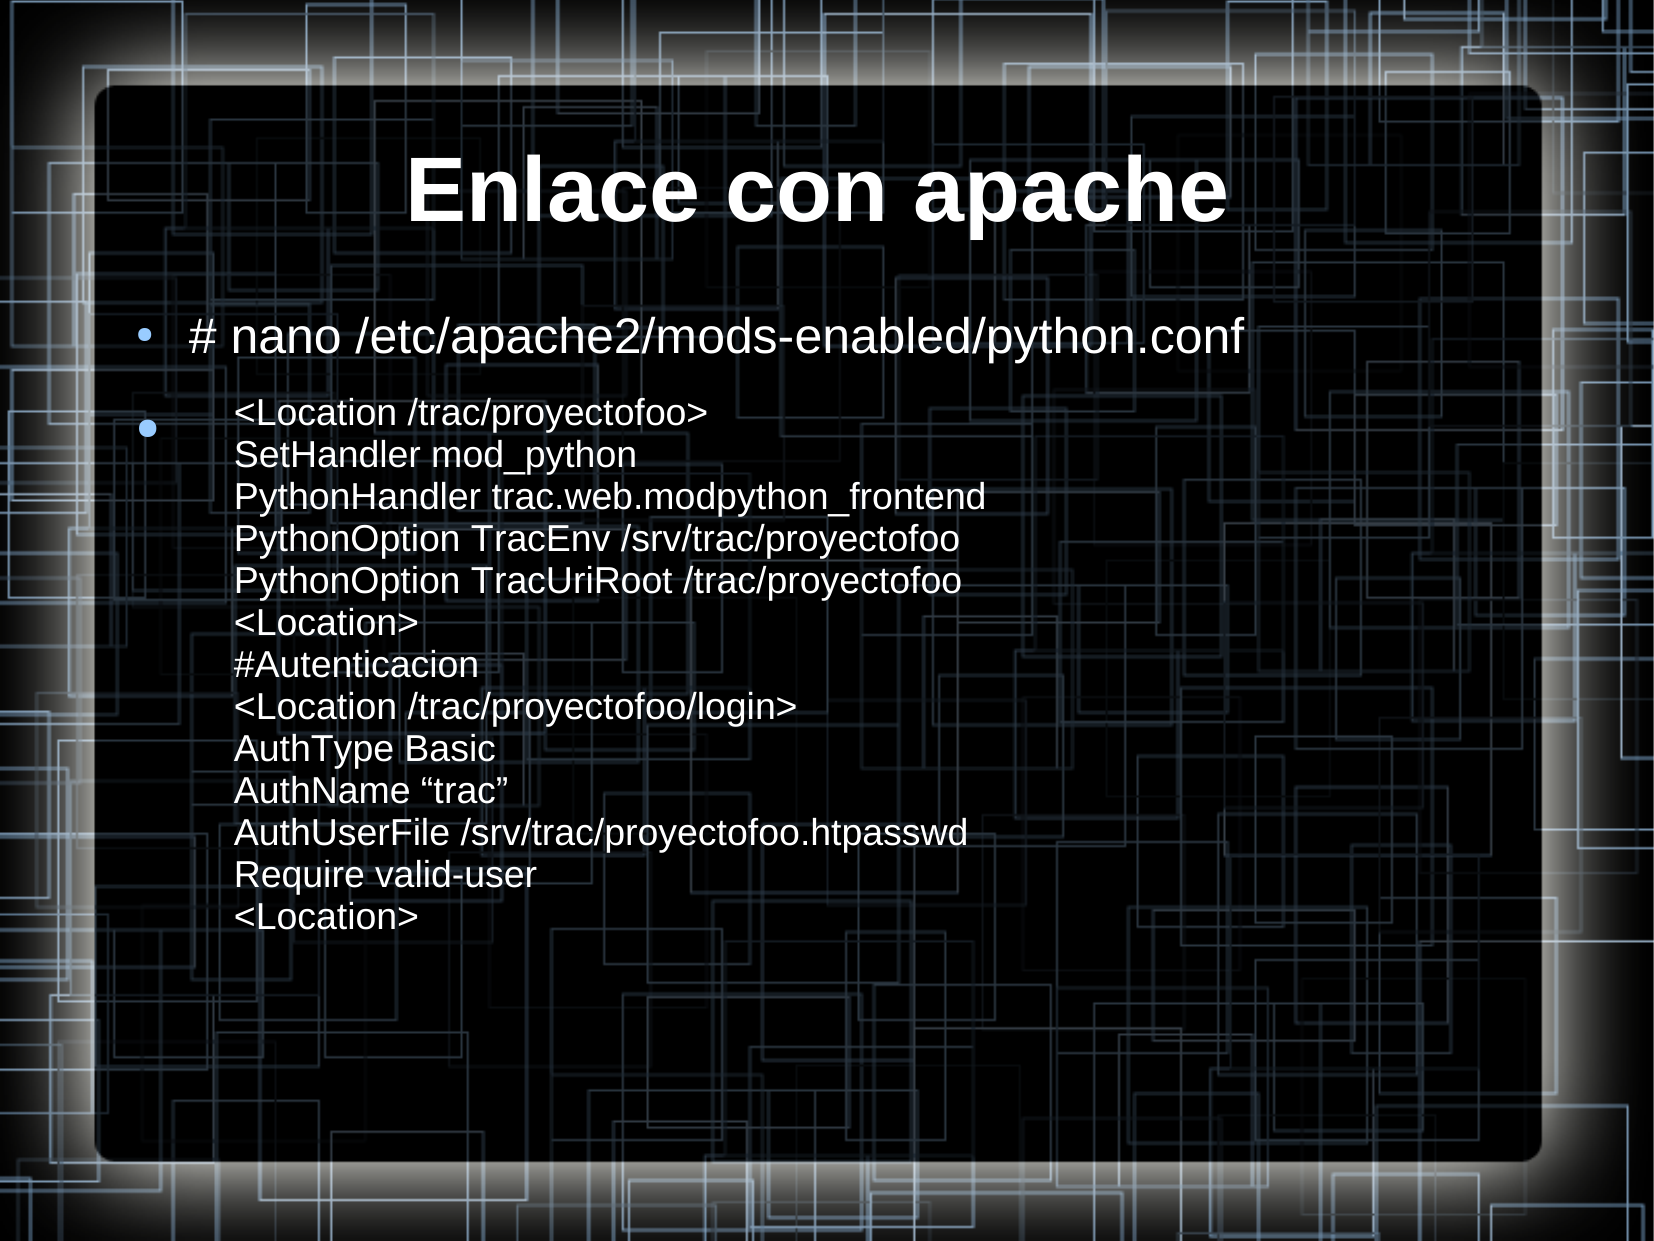

# Enlace con apache
# nano /etc/apache2/mods-enabled/python.conf
 <Location /trac/proyectofoo>
 SetHandler mod_python
 PythonHandler trac.web.modpython_frontend
 PythonOption TracEnv /srv/trac/proyectofoo
 PythonOption TracUriRoot /trac/proyectofoo
 <Location>
 #Autenticacion
 <Location /trac/proyectofoo/login>
 AuthType Basic
 AuthName “trac”
 AuthUserFile /srv/trac/proyectofoo.htpasswd
 Require valid-user
 <Location>